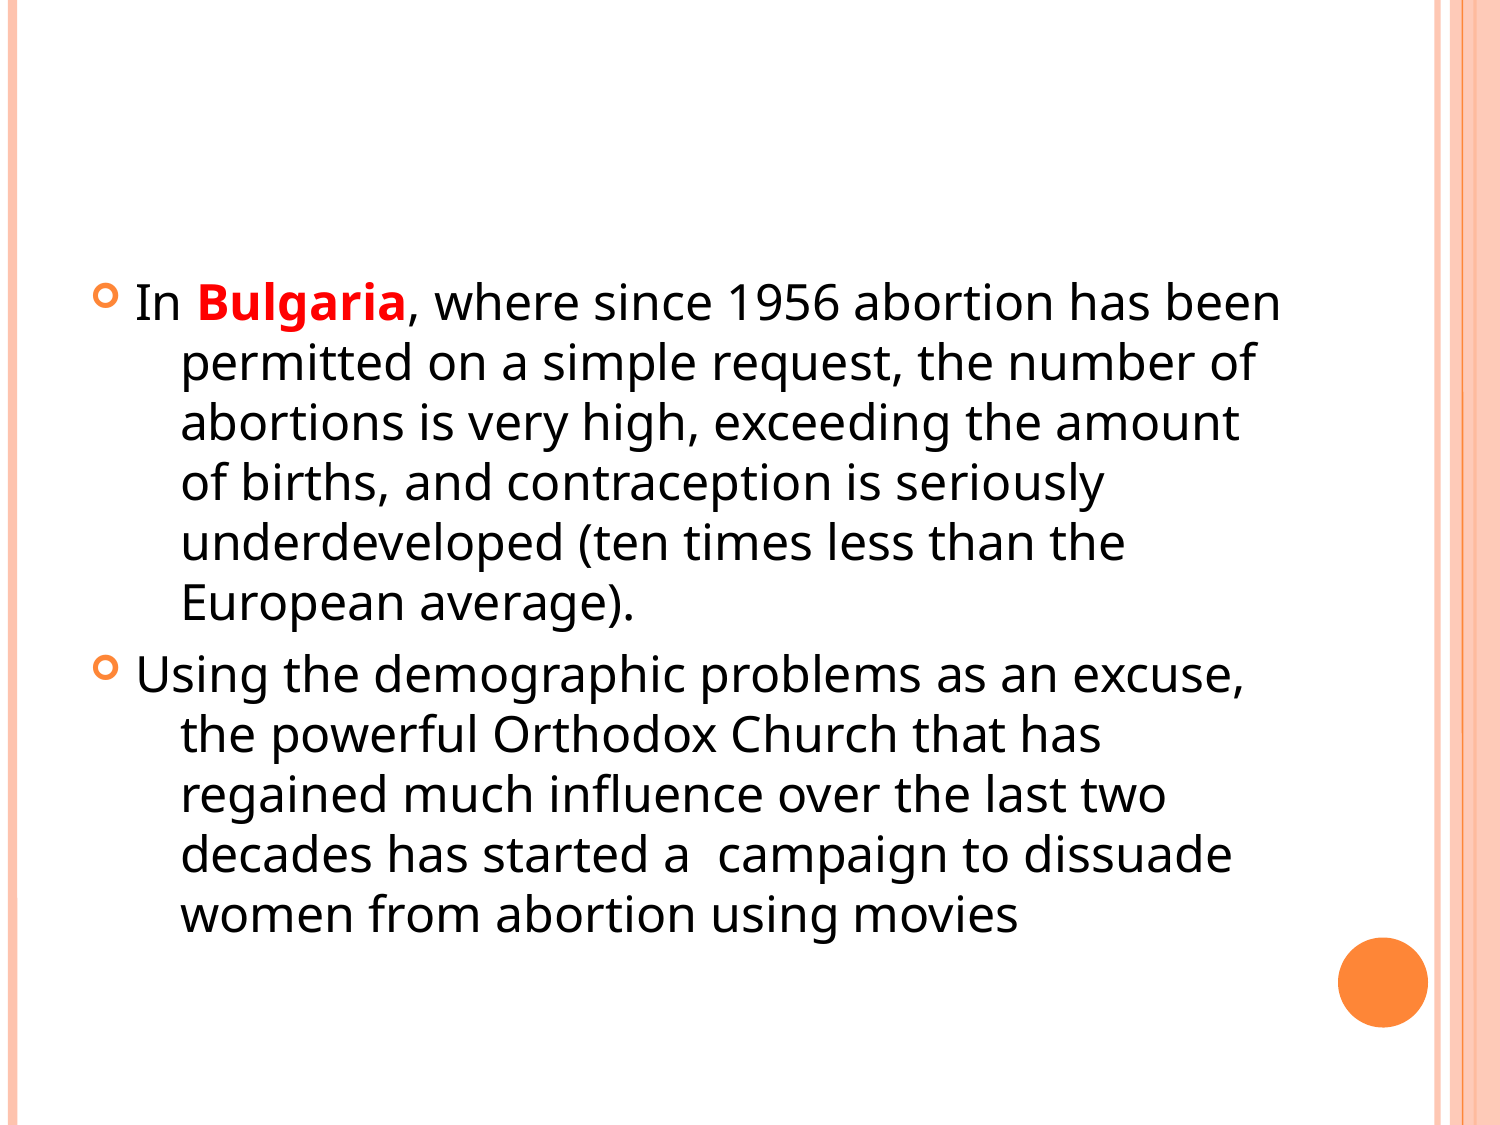

#
In Bulgaria, where since 1956 abortion has been permitted on a simple request, the number of abortions is very high, exceeding the amount of births, and contraception is seriously underdeveloped (ten times less than the European average).
Using the demographic problems as an excuse, the powerful Orthodox Church that has regained much influence over the last two decades has started a campaign to dissuade women from abortion using movies